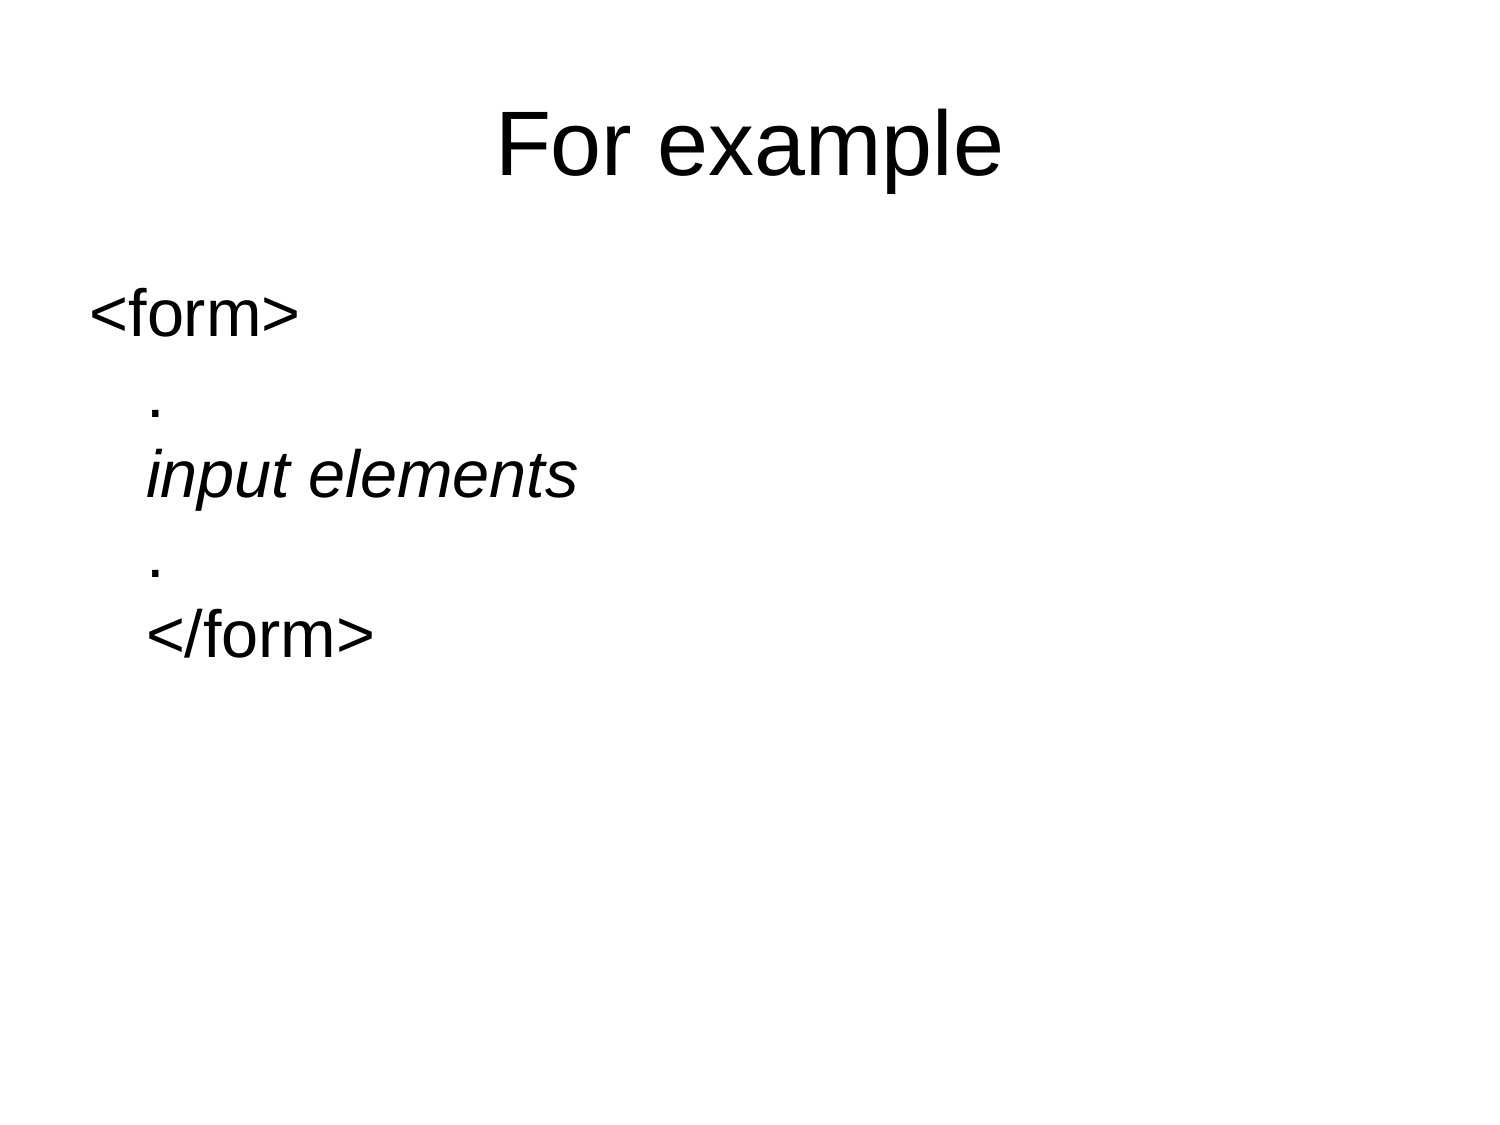

# For example
<form>
.
input elements
.
</form>